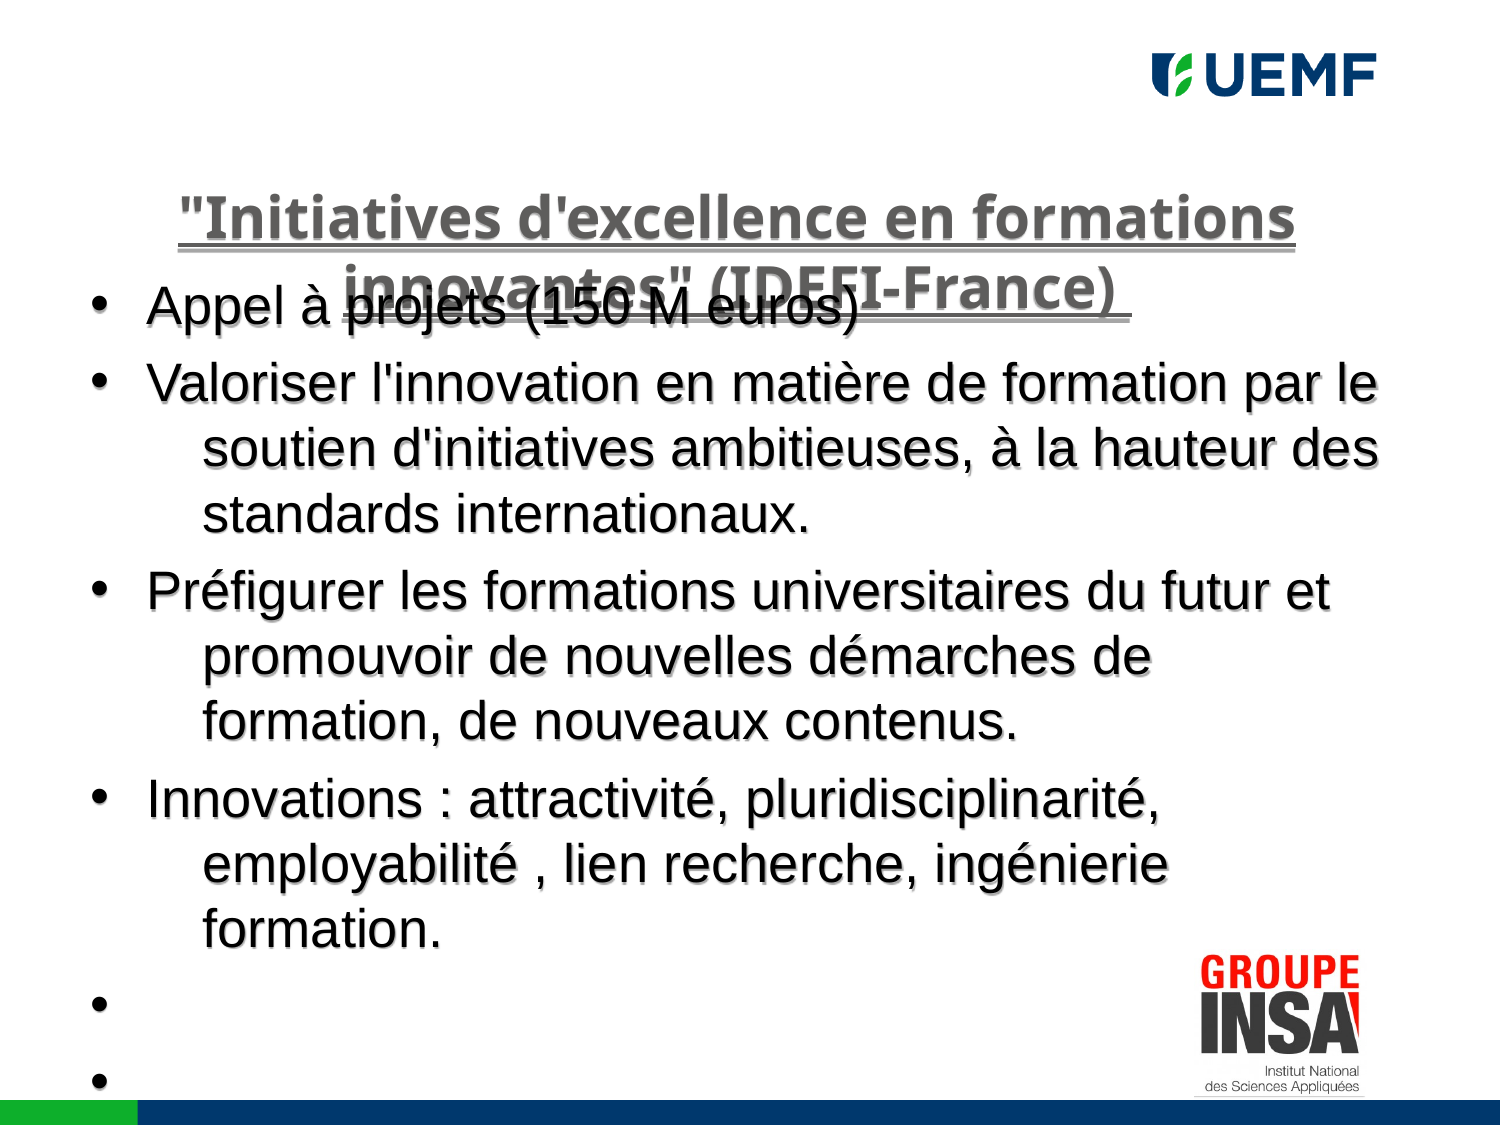

# "Initiatives d'excellence en formations innovantes" (IDEFI-France)
Appel à projets (150 M euros)
Valoriser l'innovation en matière de formation par le soutien d'initiatives ambitieuses, à la hauteur des standards internationaux.
Préfigurer les formations universitaires du futur et promouvoir de nouvelles démarches de formation, de nouveaux contenus.
Innovations : attractivité, pluridisciplinarité, employabilité , lien recherche, ingénierie formation.